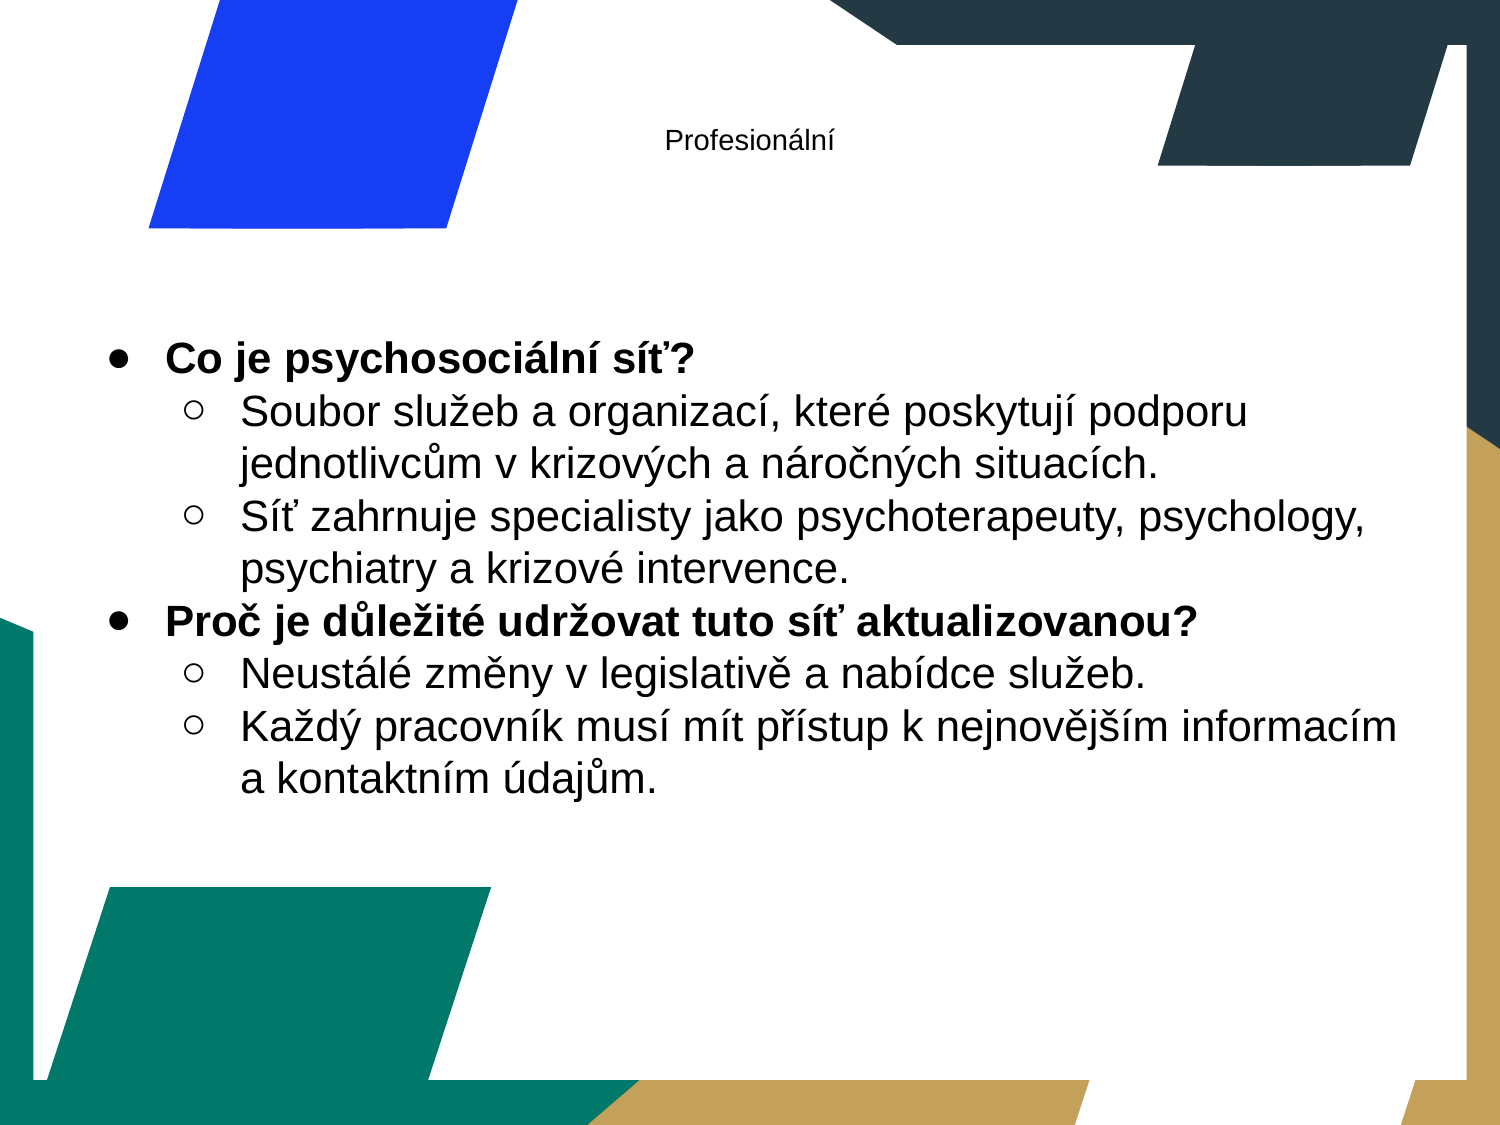

# Profesionální
Co je psychosociální síť?
Soubor služeb a organizací, které poskytují podporu jednotlivcům v krizových a náročných situacích.
Síť zahrnuje specialisty jako psychoterapeuty, psychology, psychiatry a krizové intervence.
Proč je důležité udržovat tuto síť aktualizovanou?
Neustálé změny v legislativě a nabídce služeb.
Každý pracovník musí mít přístup k nejnovějším informacím a kontaktním údajům.